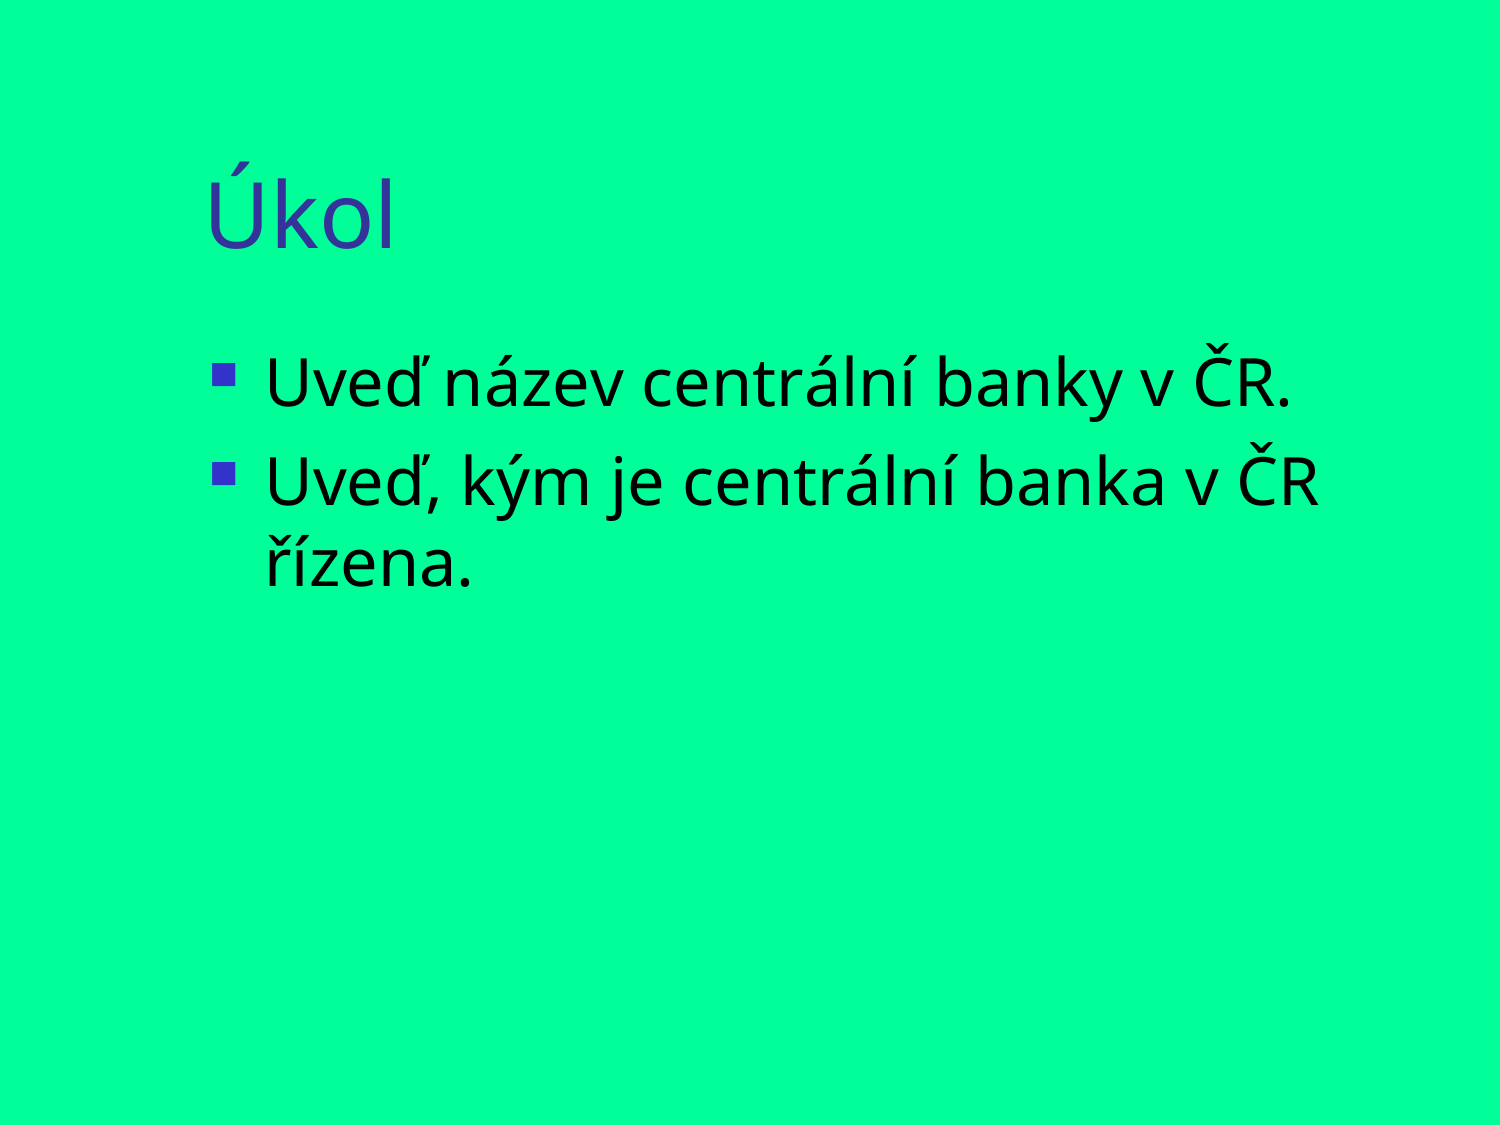

# Úkol
Uveď název centrální banky v ČR.
Uveď, kým je centrální banka v ČR řízena.